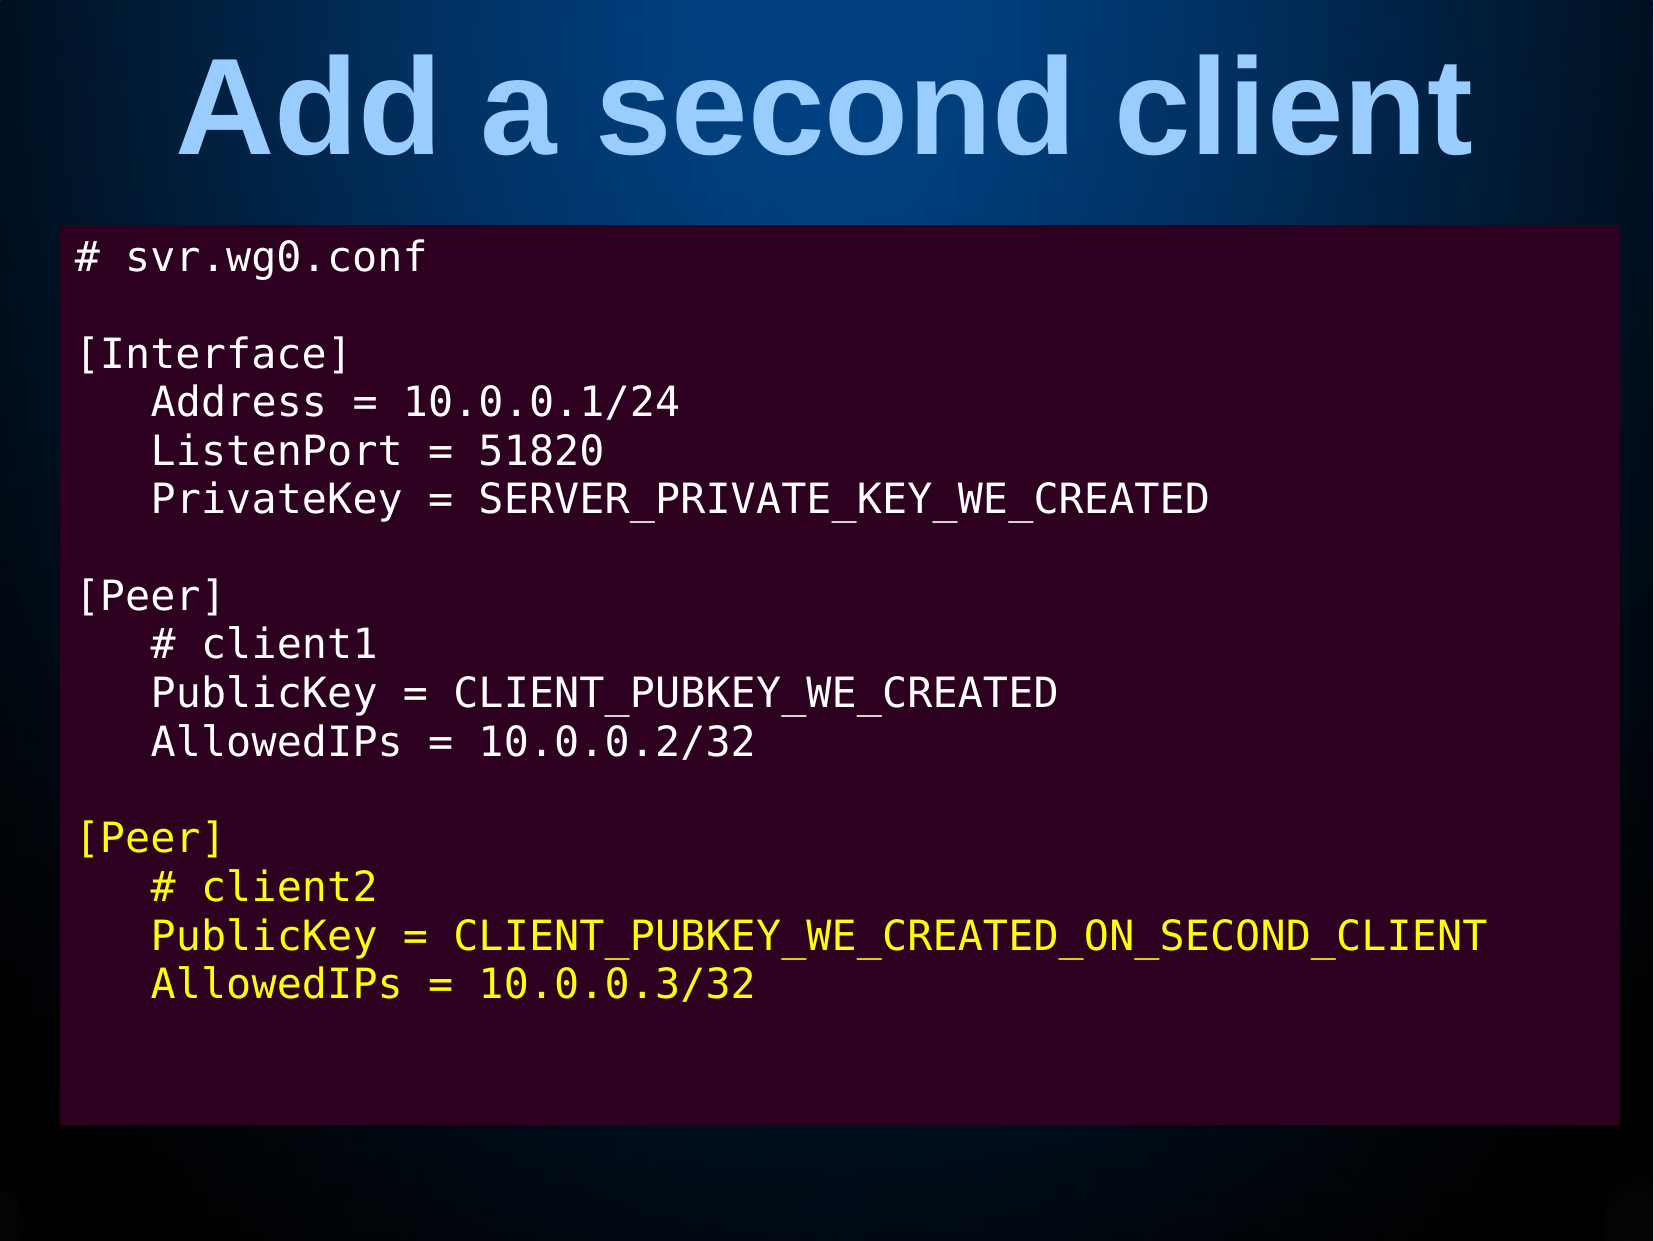

# Add a second client
# svr.wg0.conf
[Interface]
 Address = 10.0.0.1/24
 ListenPort = 51820
 PrivateKey = SERVER_PRIVATE_KEY_WE_CREATED
[Peer]
 # client1
 PublicKey = CLIENT_PUBKEY_WE_CREATED
 AllowedIPs = 10.0.0.2/32
[Peer]
 # client2
 PublicKey = CLIENT_PUBKEY_WE_CREATED_ON_SECOND_CLIENT
 AllowedIPs = 10.0.0.3/32